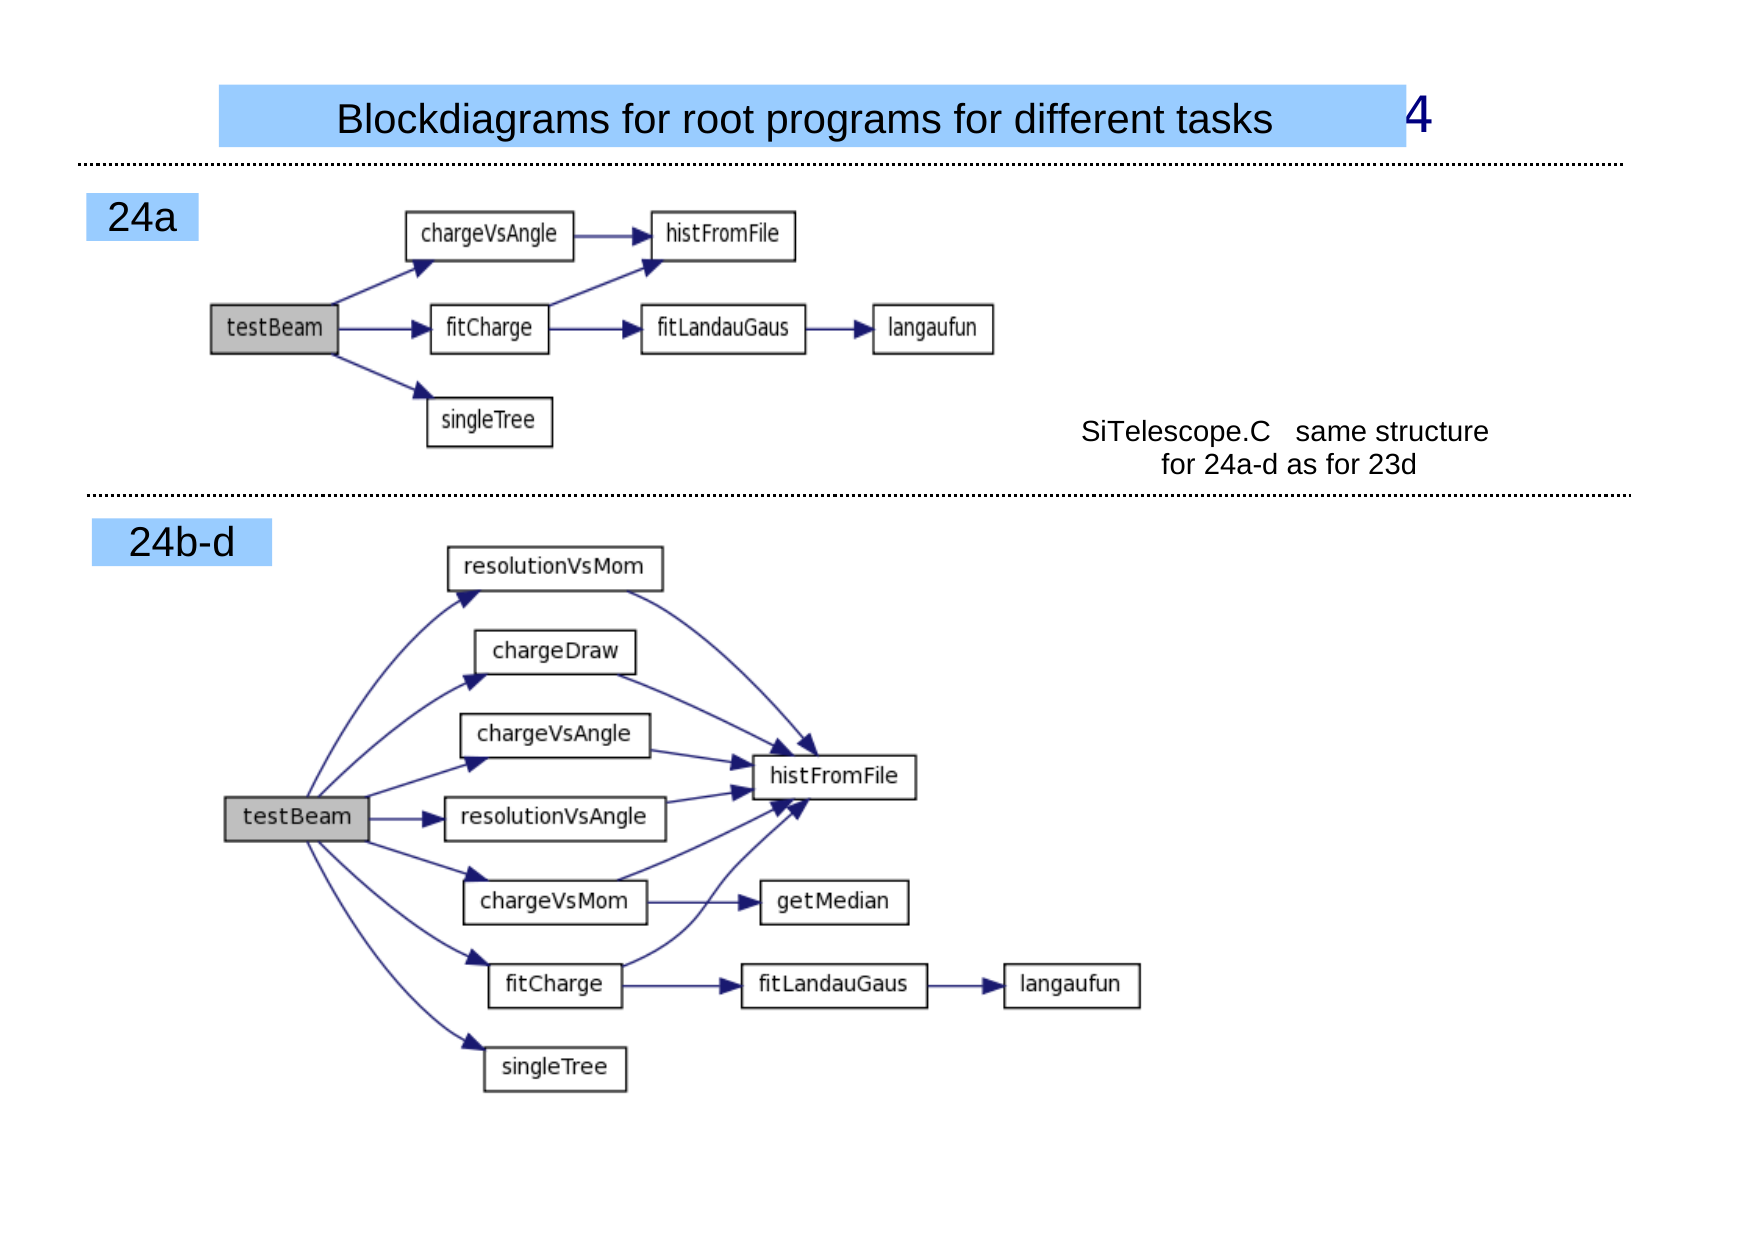

Blockdiagrams for root programs for different tasks
24a
SiTelescope.C same structure
for 24a-d as for 23d
24b-d